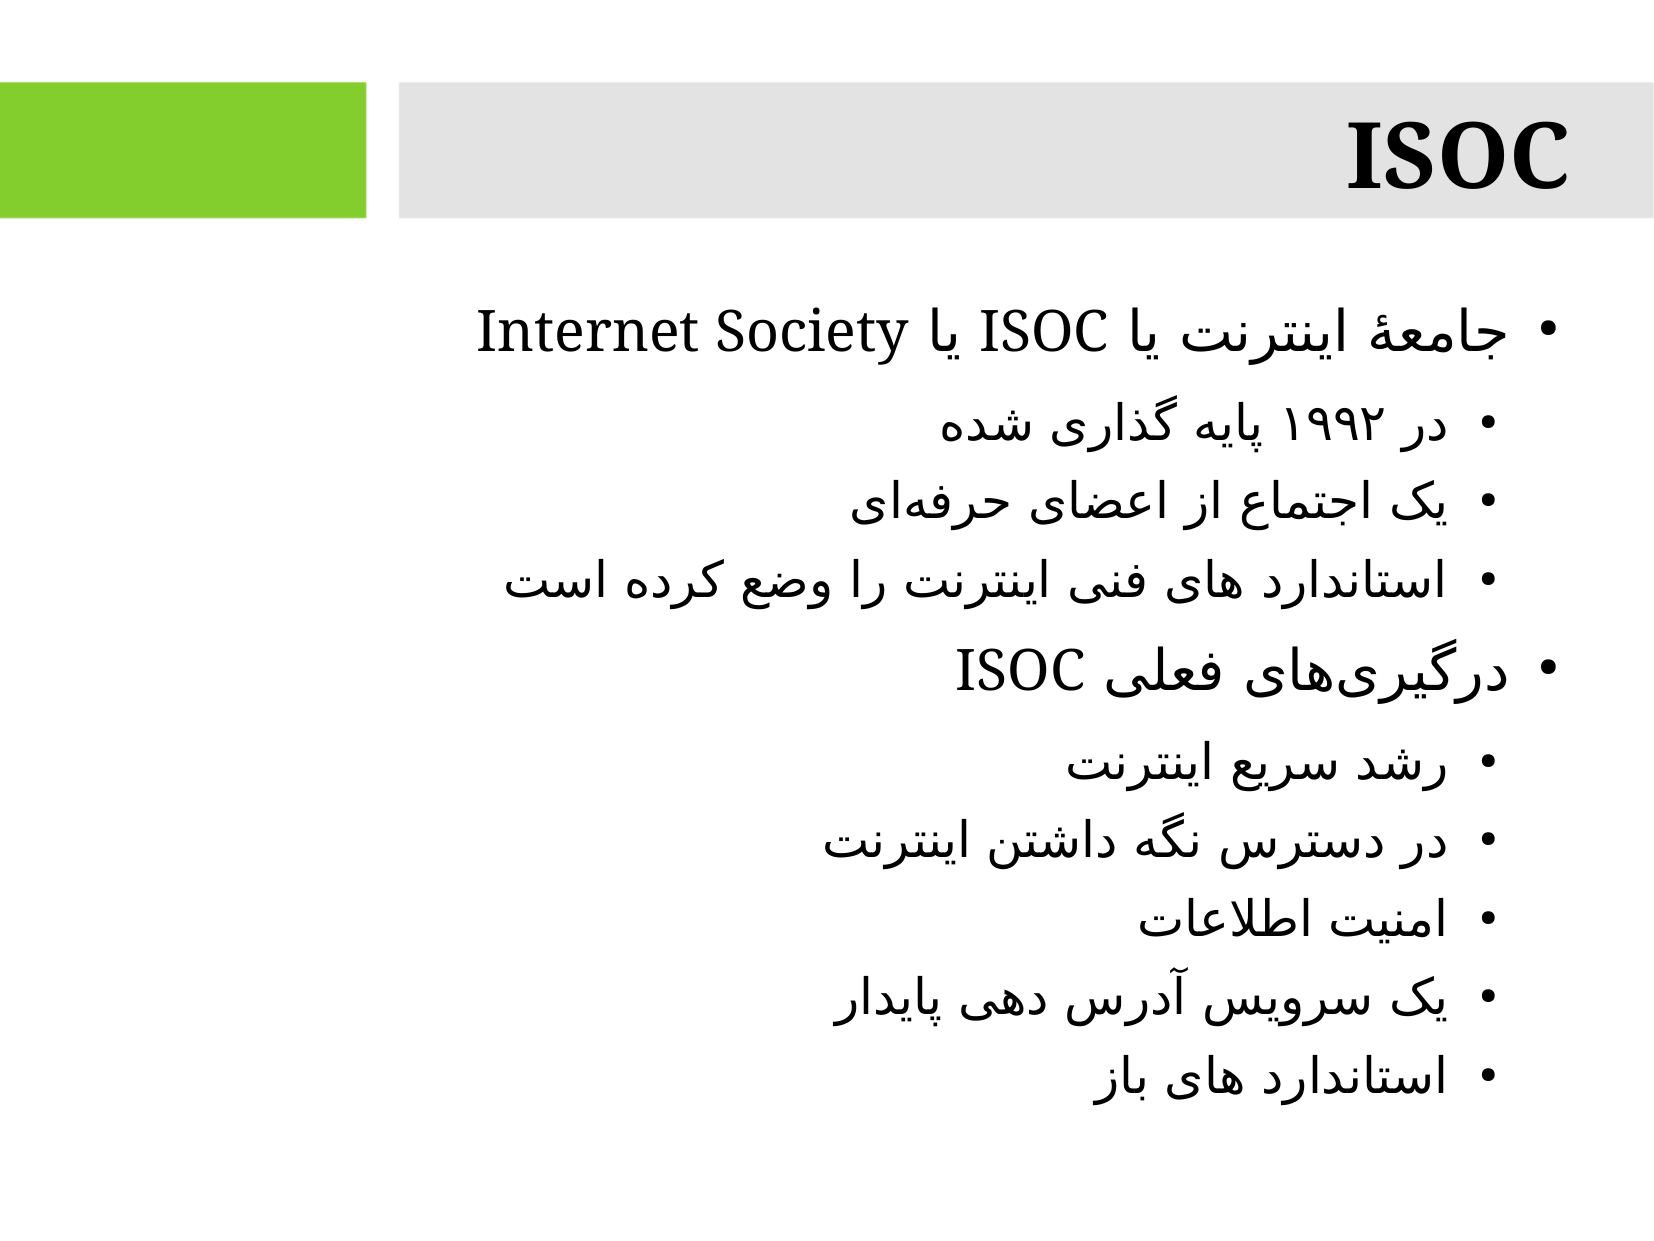

# ISOC
جامعهٔ اینترنت یا ISOC یا Internet Society
در ۱۹۹۲ پایه گذاری شده
یک اجتماع از اعضای حرفه‌ای
استاندارد های فنی اینترنت را وضع کرده است
درگیری‌های فعلی ISOC
رشد سریع اینترنت
در دسترس نگه داشتن اینترنت
امنیت اطلاعات
یک سرویس آدرس دهی پایدار
استاندارد های باز